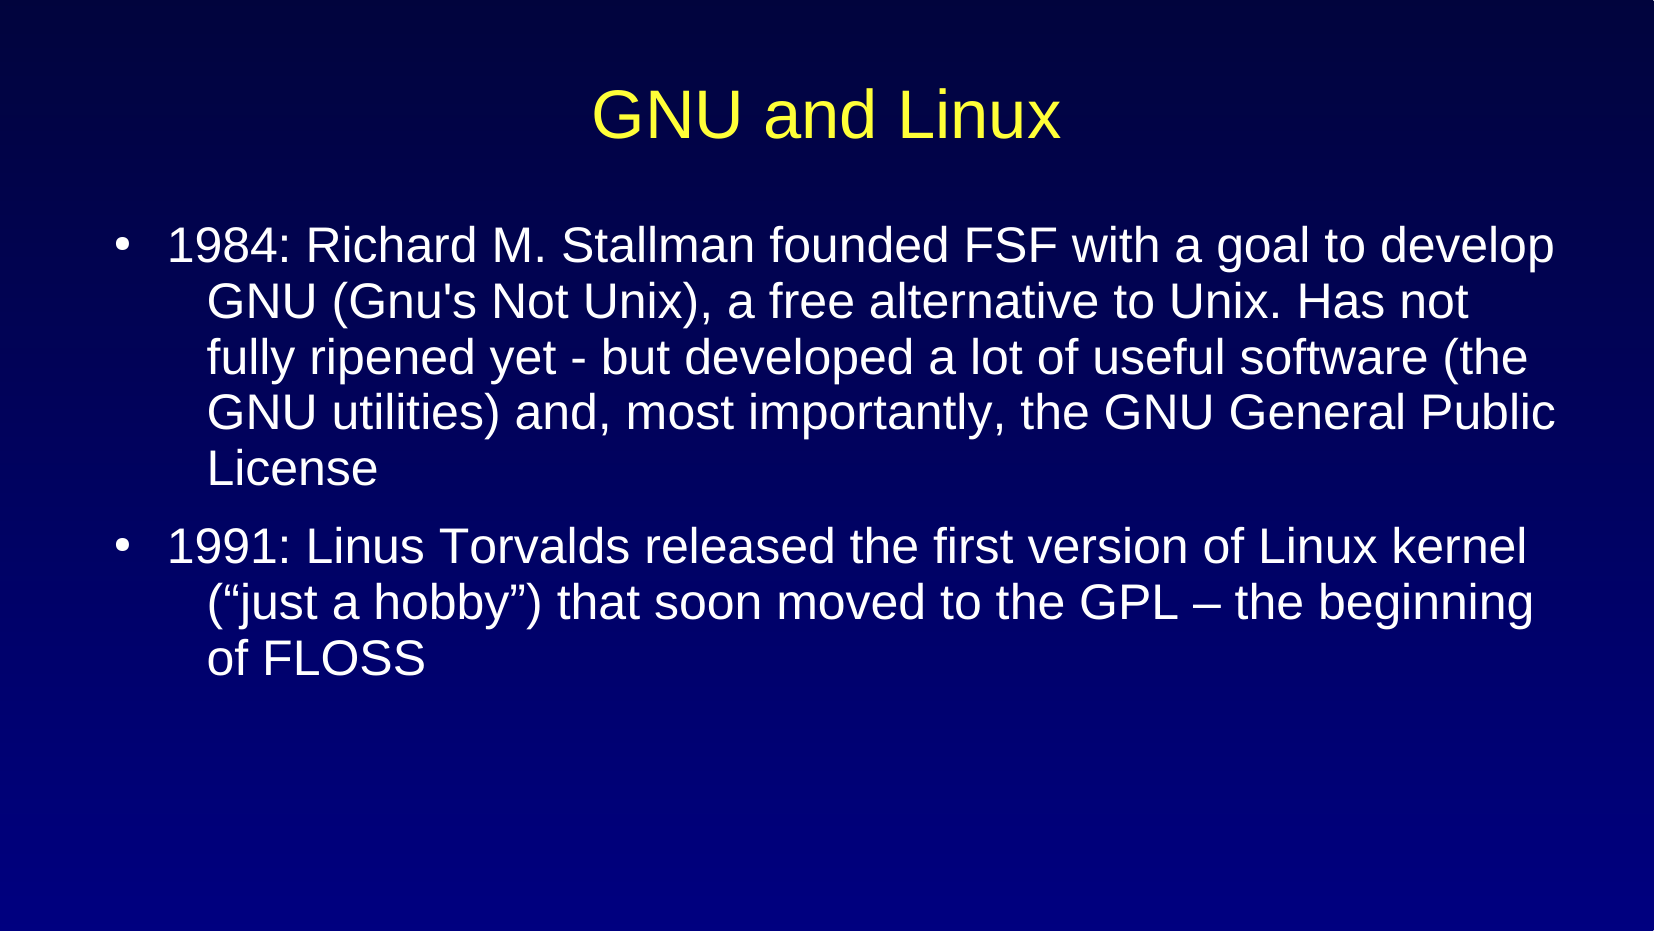

# GNU and Linux
1984: Richard M. Stallman founded FSF with a goal to develop GNU (Gnu's Not Unix), a free alternative to Unix. Has not fully ripened yet - but developed a lot of useful software (the GNU utilities) and, most importantly, the GNU General Public License
1991: Linus Torvalds released the first version of Linux kernel (“just a hobby”) that soon moved to the GPL – the beginning of FLOSS